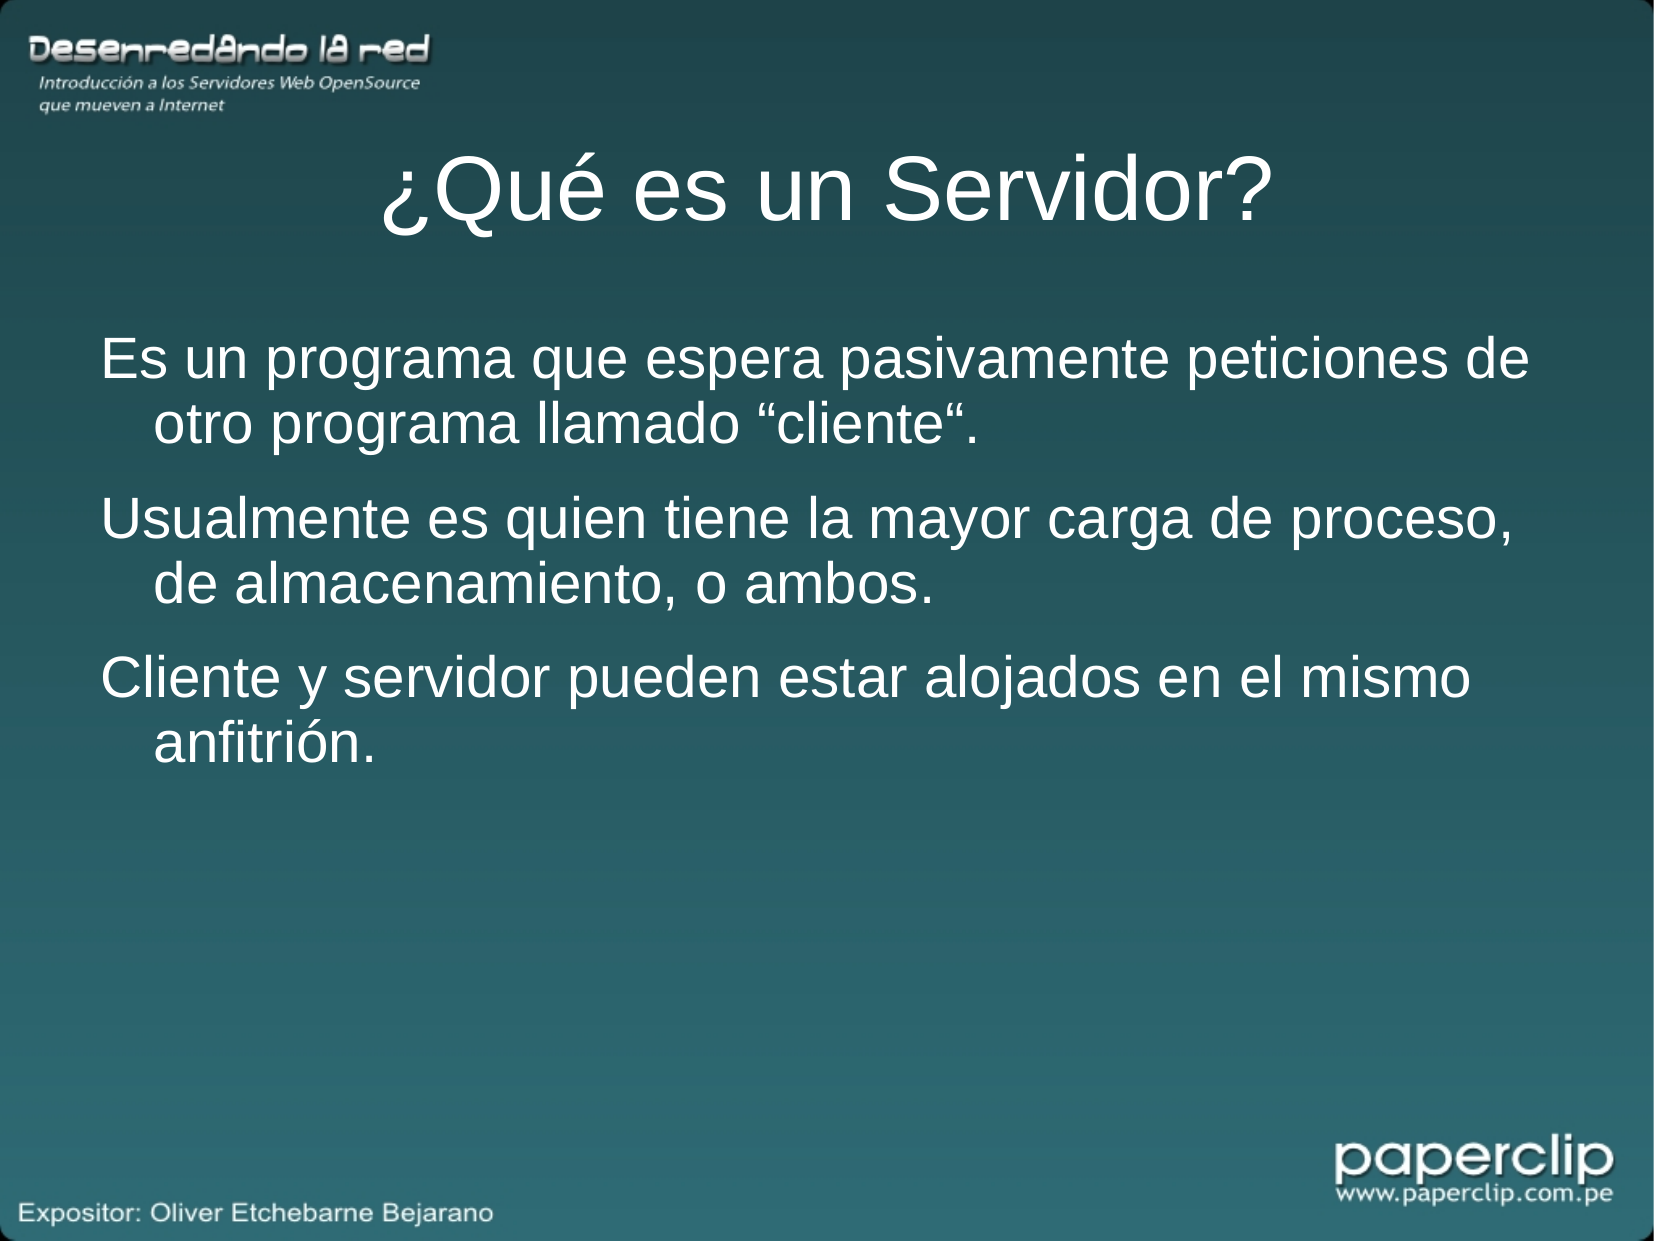

# ¿Qué es un Servidor?
Es un programa que espera pasivamente peticiones de otro programa llamado “cliente“.
Usualmente es quien tiene la mayor carga de proceso, de almacenamiento, o ambos.
Cliente y servidor pueden estar alojados en el mismo anfitrión.